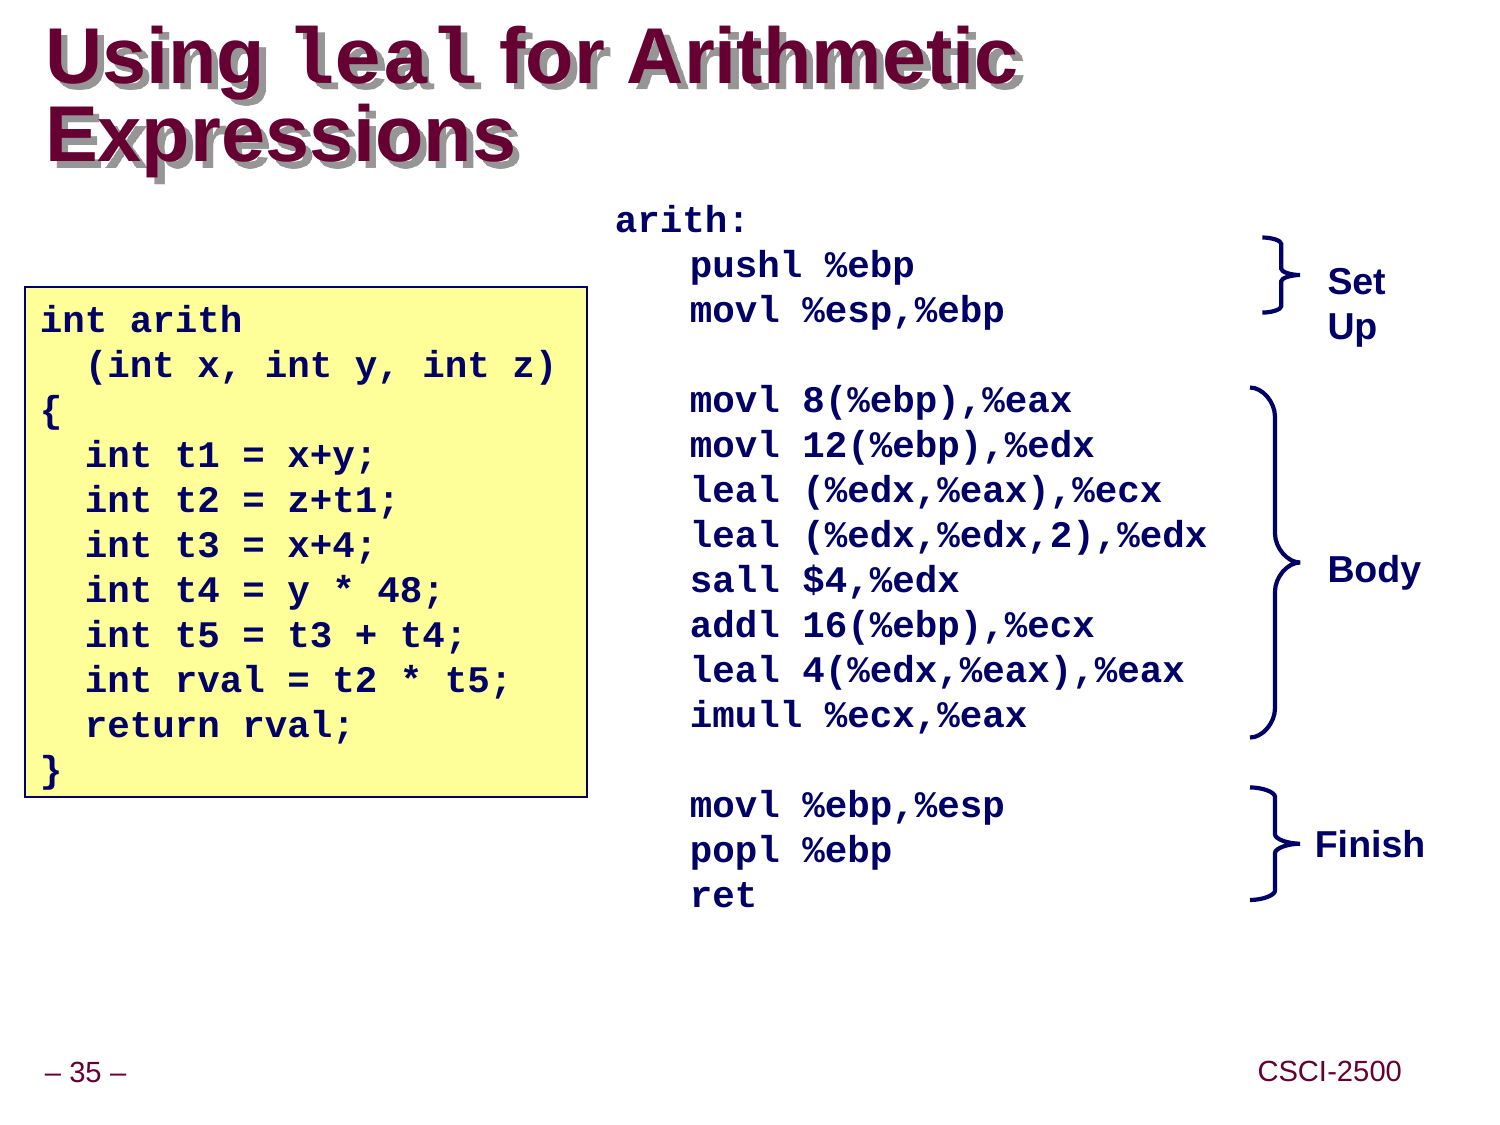

# Using leal for Arithmetic Expressions
arith:
	pushl %ebp
	movl %esp,%ebp
	movl 8(%ebp),%eax
	movl 12(%ebp),%edx
	leal (%edx,%eax),%ecx
	leal (%edx,%edx,2),%edx
	sall $4,%edx
	addl 16(%ebp),%ecx
	leal 4(%edx,%eax),%eax
	imull %ecx,%eax
	movl %ebp,%esp
	popl %ebp
	ret
Set
Up
int arith
 (int x, int y, int z)
{
 int t1 = x+y;
 int t2 = z+t1;
 int t3 = x+4;
 int t4 = y * 48;
 int t5 = t3 + t4;
 int rval = t2 * t5;
 return rval;
}
Body
Finish